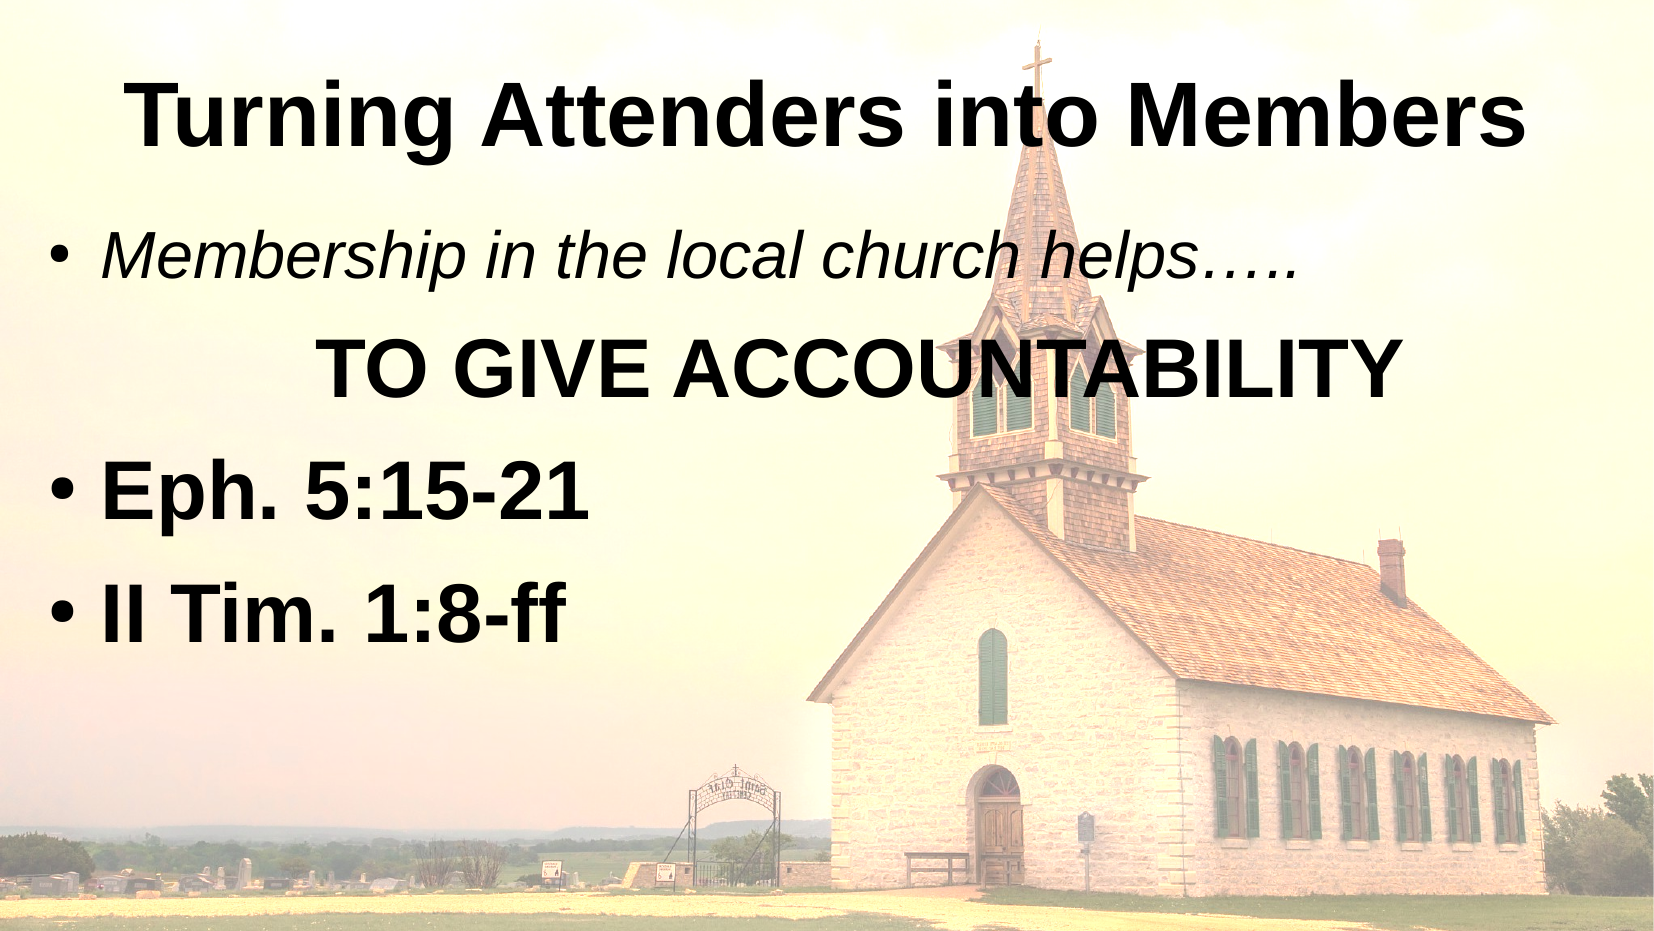

# Turning Attenders into Members
Membership in the local church helps…..
TO GIVE ACCOUNTABILITY
Eph. 5:15-21
II Tim. 1:8-ff